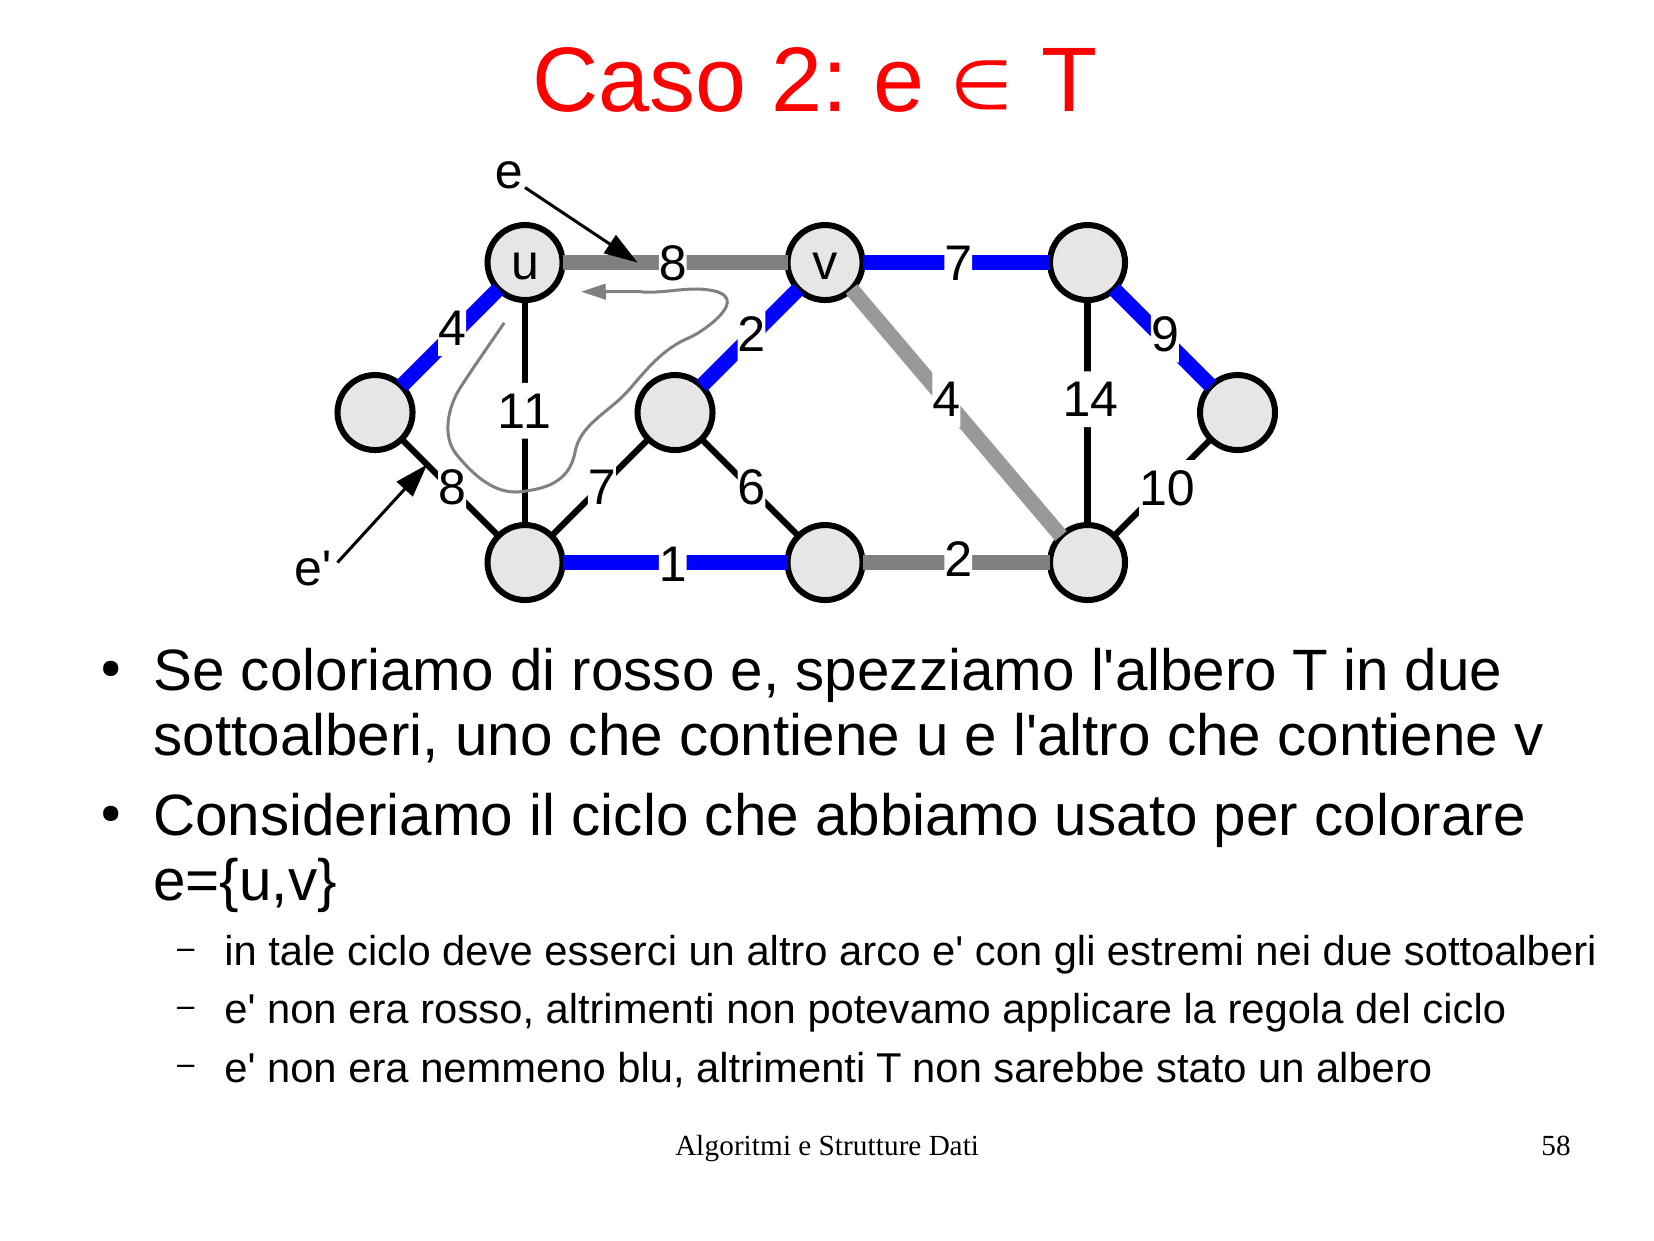

# Caso 2: e  T
e
u
v
8
7
4
2
9
4
14
11
8
7
6
10
2
1
e'
Se coloriamo di rosso e, spezziamo l'albero T in due sottoalberi, uno che contiene u e l'altro che contiene v
Consideriamo il ciclo che abbiamo usato per colorare e={u,v}
in tale ciclo deve esserci un altro arco e' con gli estremi nei due sottoalberi
e' non era rosso, altrimenti non potevamo applicare la regola del ciclo
e' non era nemmeno blu, altrimenti T non sarebbe stato un albero
Algoritmi e Strutture Dati
58